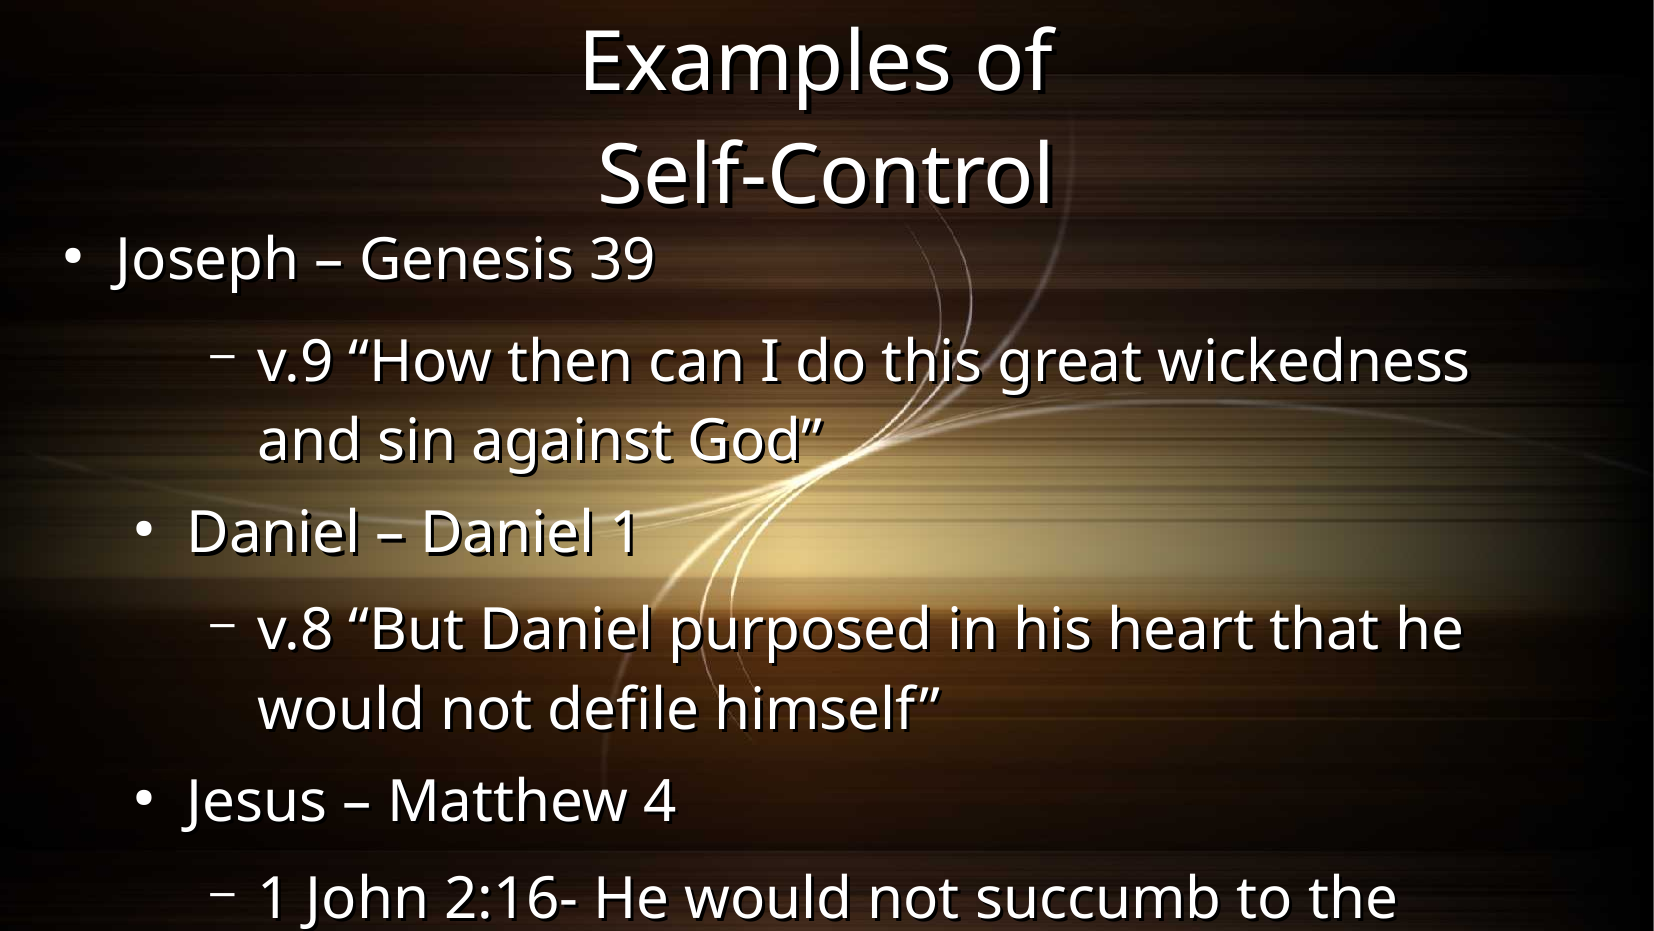

# Examples of Self-Control
Joseph – Genesis 39
v.9 “How then can I do this great wickedness and sin against God”
Daniel – Daniel 1
v.8 “But Daniel purposed in his heart that he would not defile himself”
Jesus – Matthew 4
1 John 2:16- He would not succumb to the “desires of the flesh”